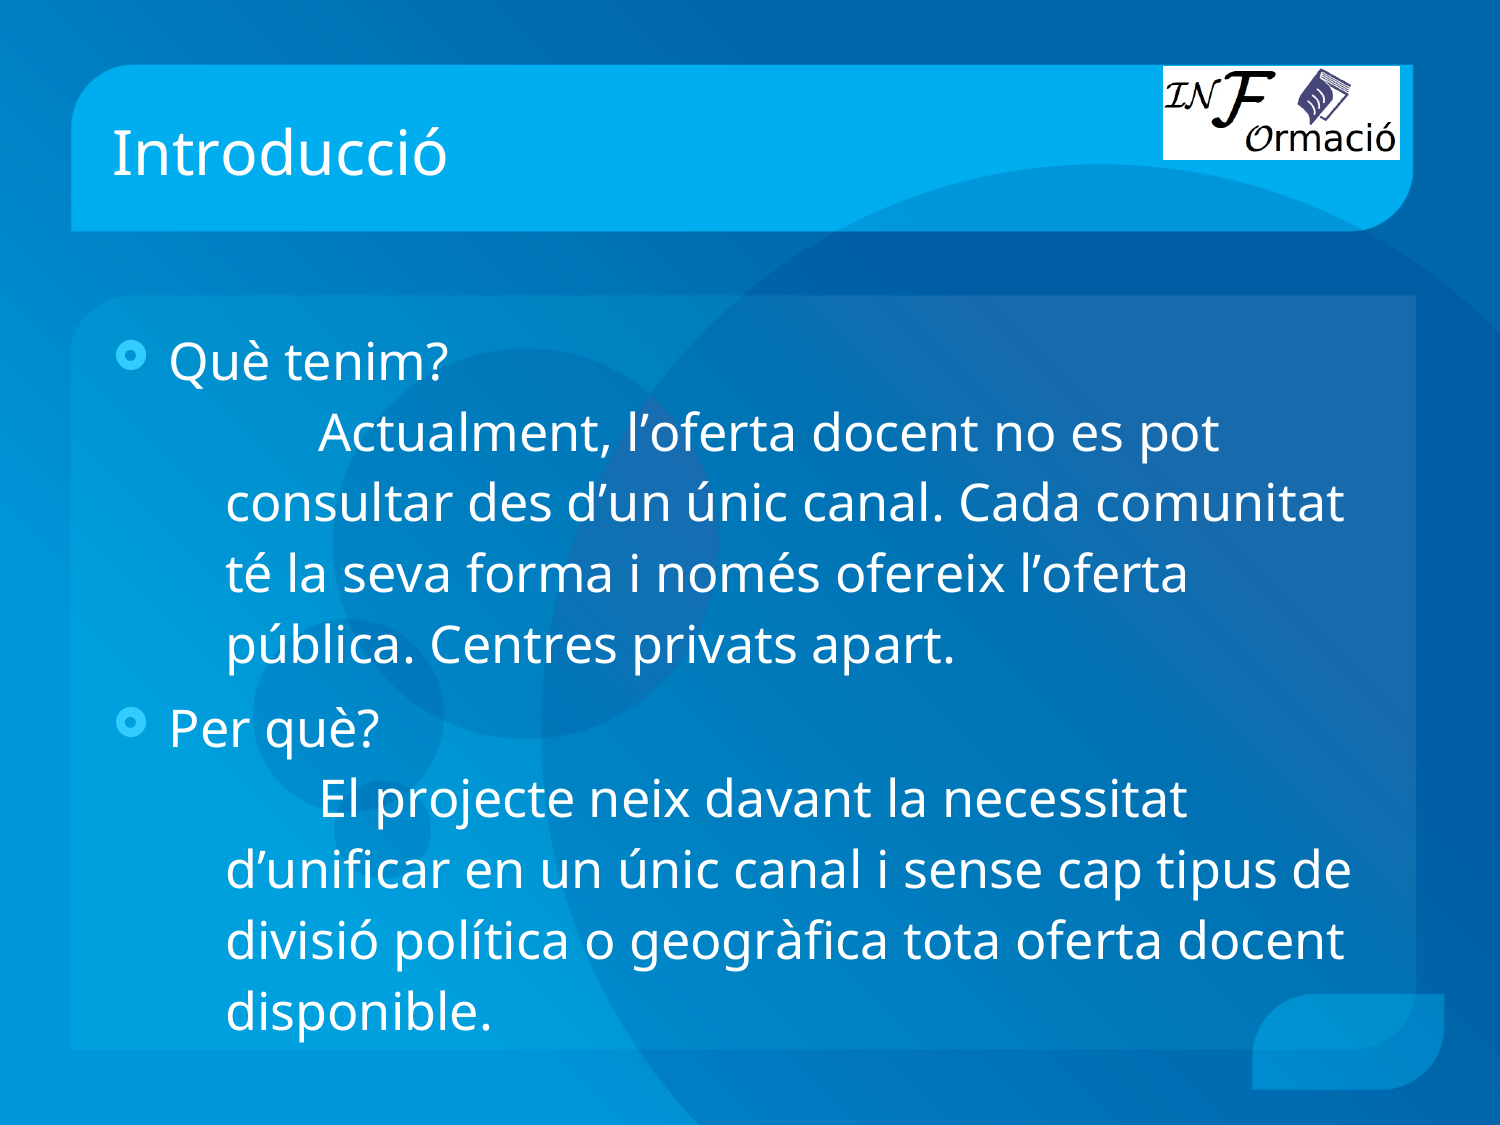

# Introducció
Què tenim?
	Actualment, l’oferta docent no es pot consultar des d’un únic canal. Cada comunitat té la seva forma i només ofereix l’oferta pública. Centres privats apart.
Per què?
	El projecte neix davant la necessitat d’unificar en un únic canal i sense cap tipus de divisió política o geogràfica tota oferta docent disponible.